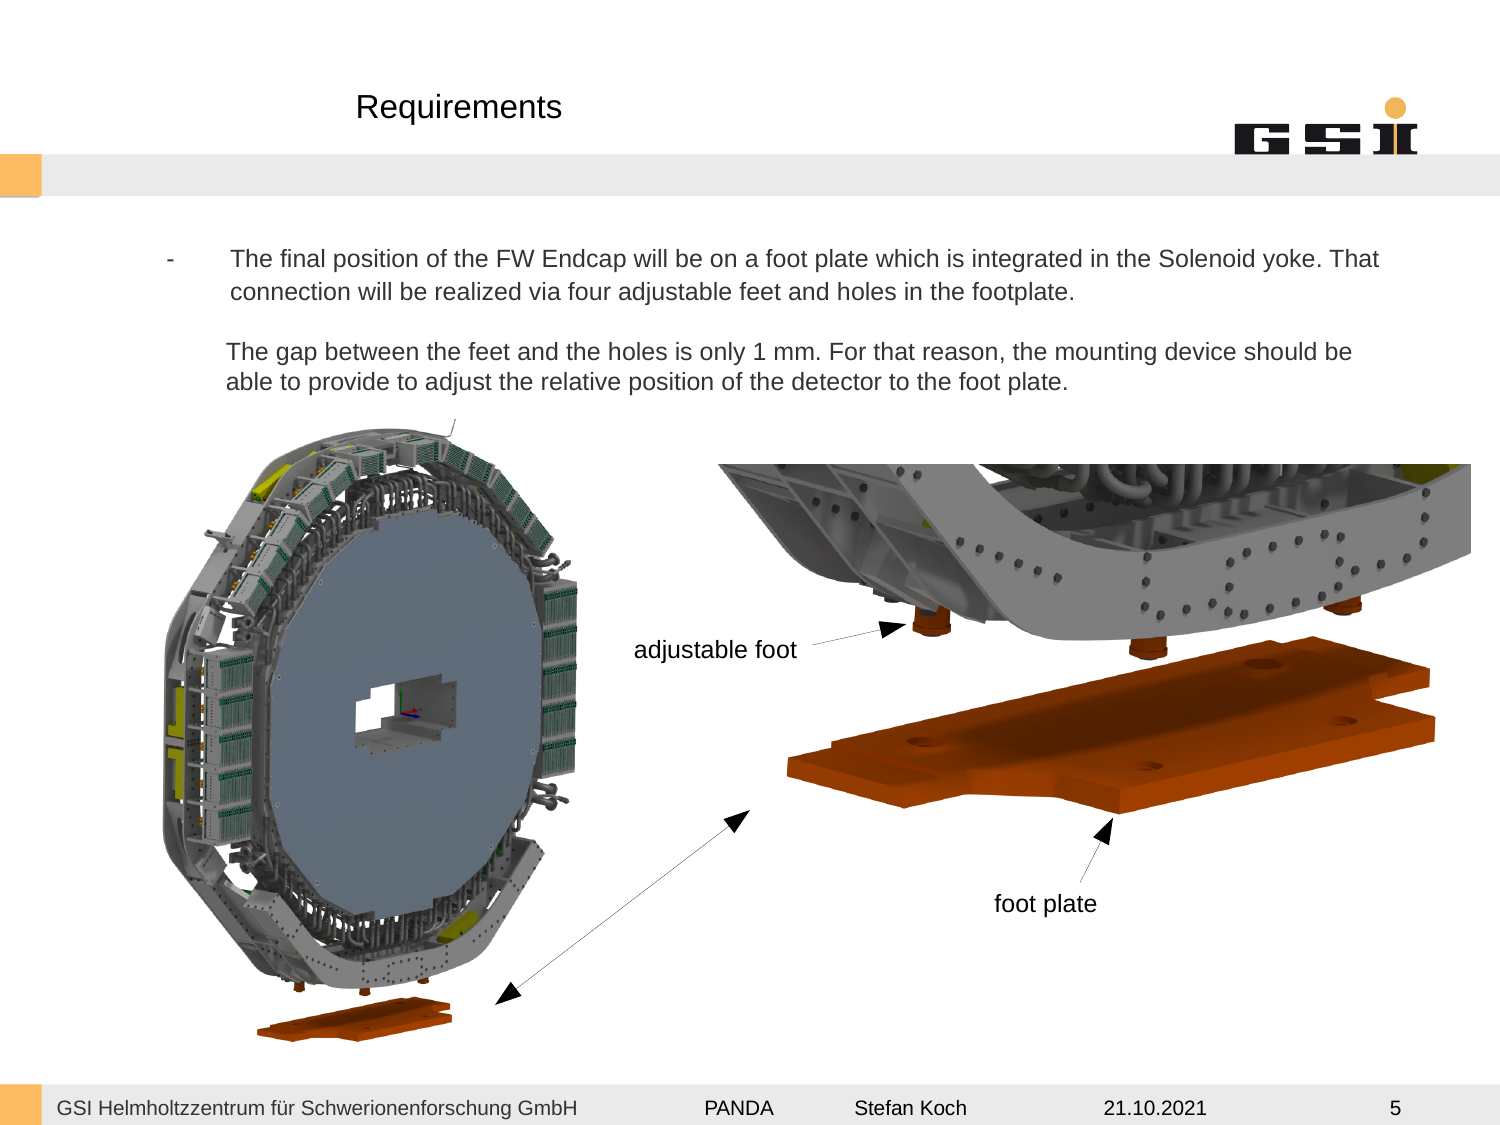

Requirements
 - 	The final position of the FW Endcap will be on a foot plate which is integrated in the Solenoid yoke. That 	connection will be realized via four adjustable feet and holes in the footplate.
The gap between the feet and the holes is only 1 mm. For that reason, the mounting device should be able to provide to adjust the relative position of the detector to the foot plate.
adjustable foot
foot plate